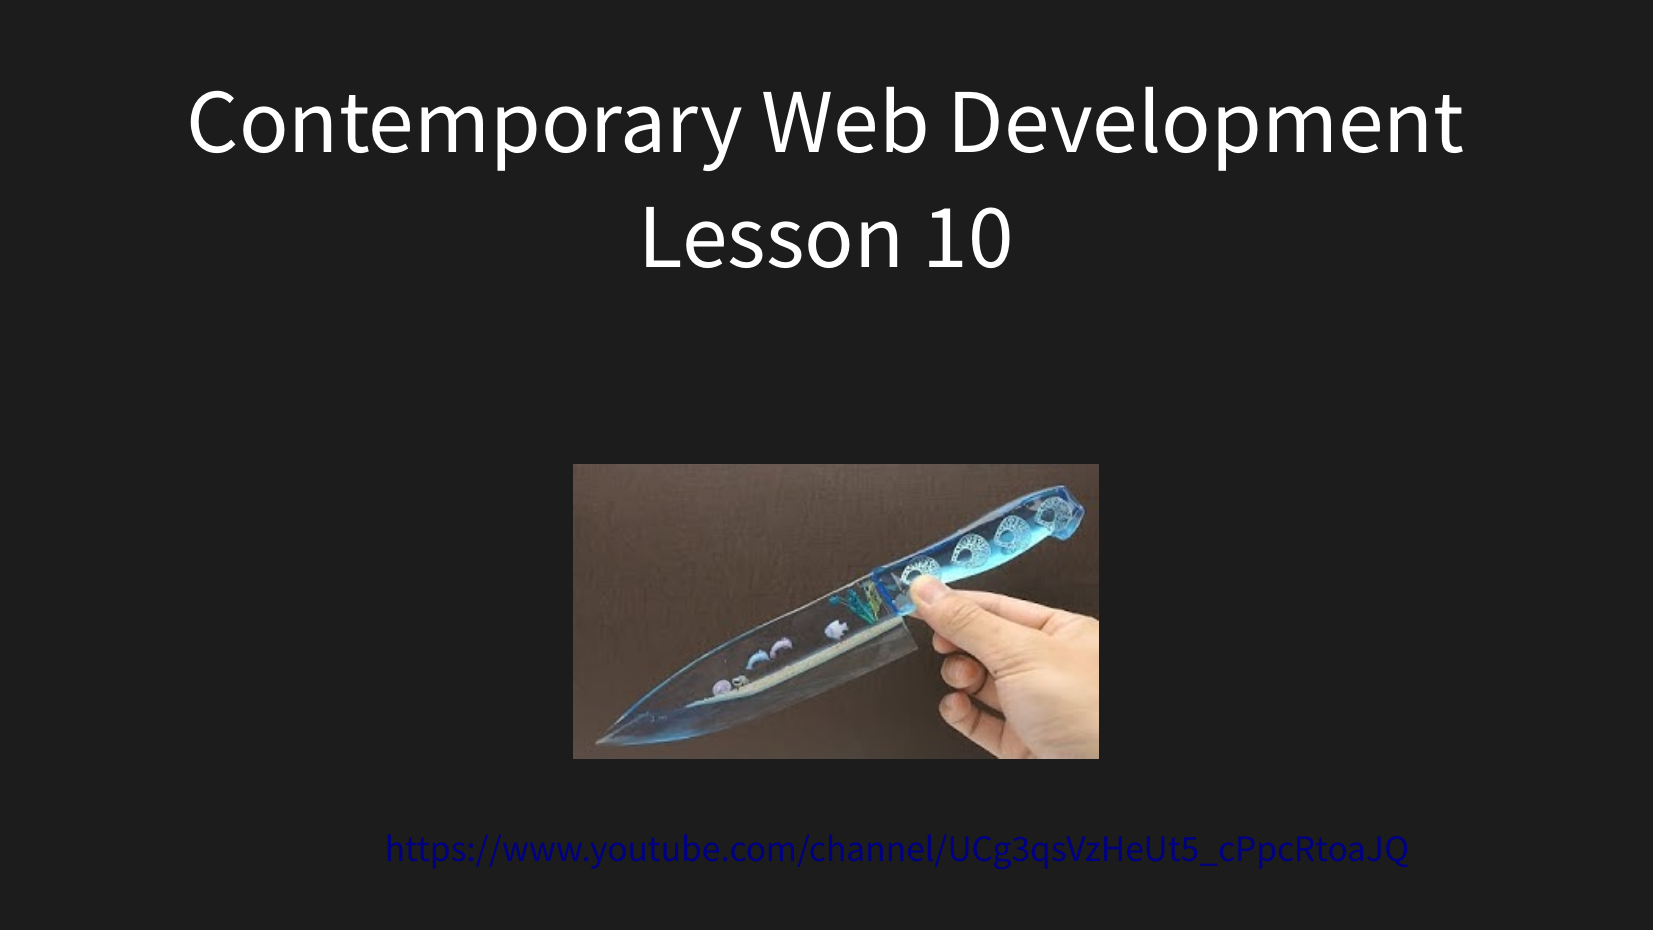

# Contemporary Web Development Lesson 10
https://www.youtube.com/channel/UCg3qsVzHeUt5_cPpcRtoaJQ